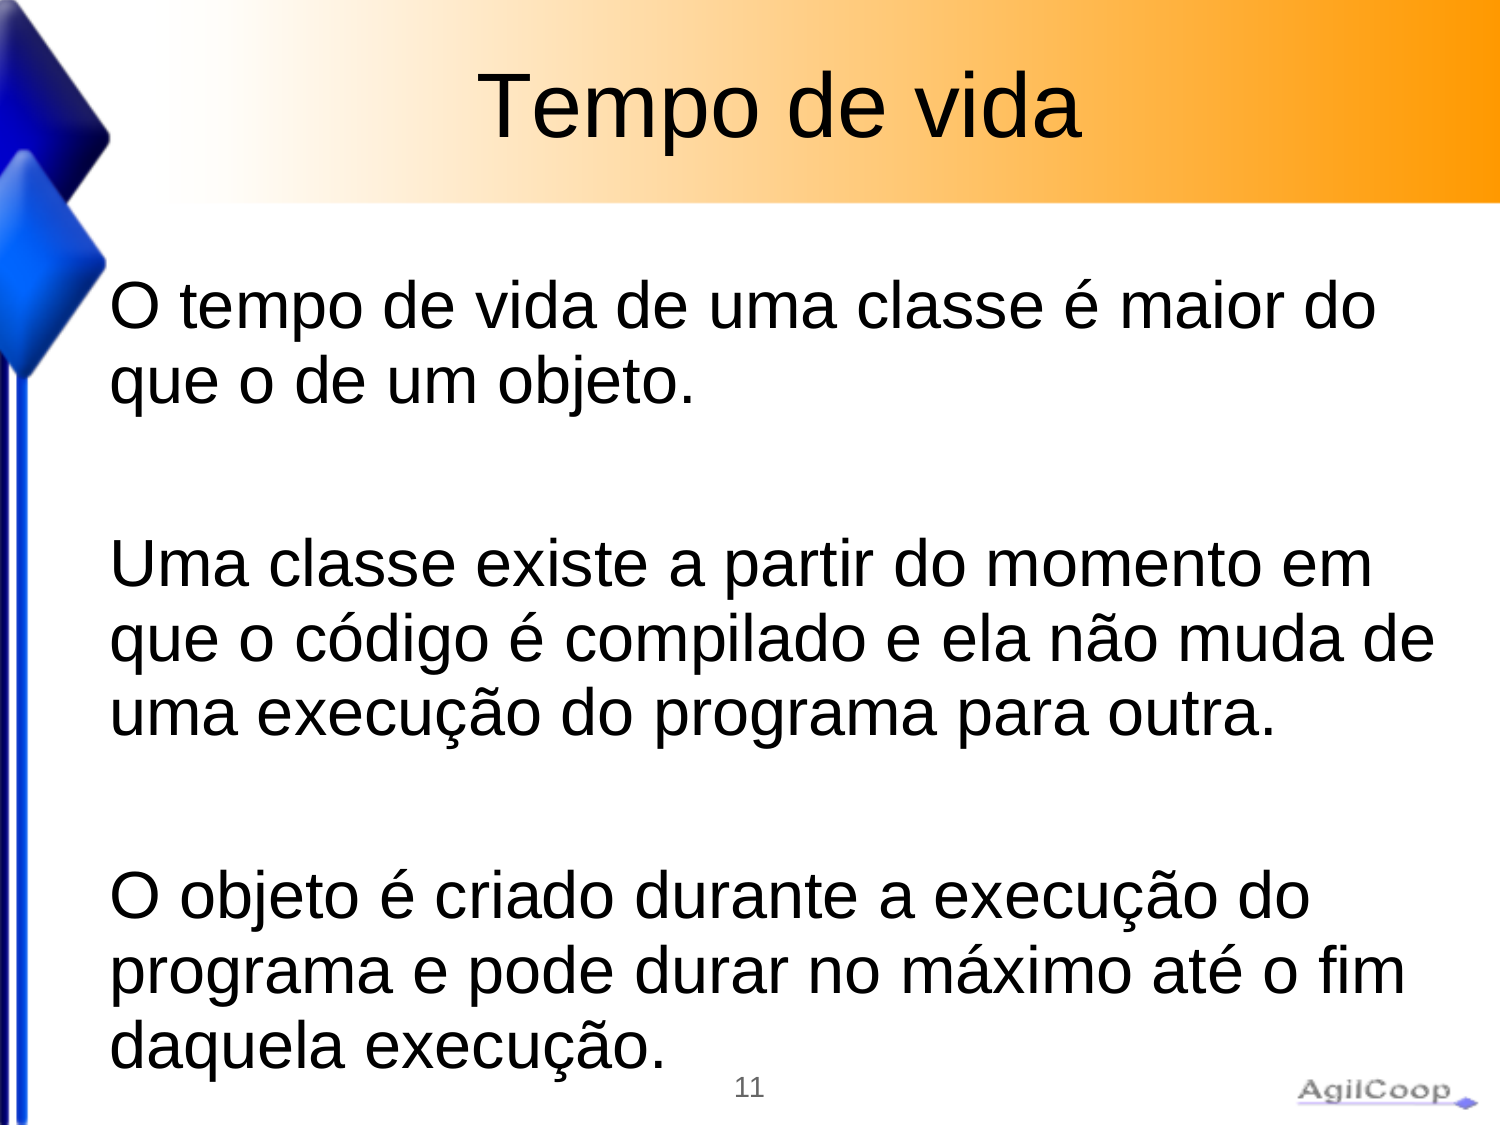

# Tempo de vida
O tempo de vida de uma classe é maior do que o de um objeto.
Uma classe existe a partir do momento em que o código é compilado e ela não muda de uma execução do programa para outra.
O objeto é criado durante a execução do programa e pode durar no máximo até o fim daquela execução.
11